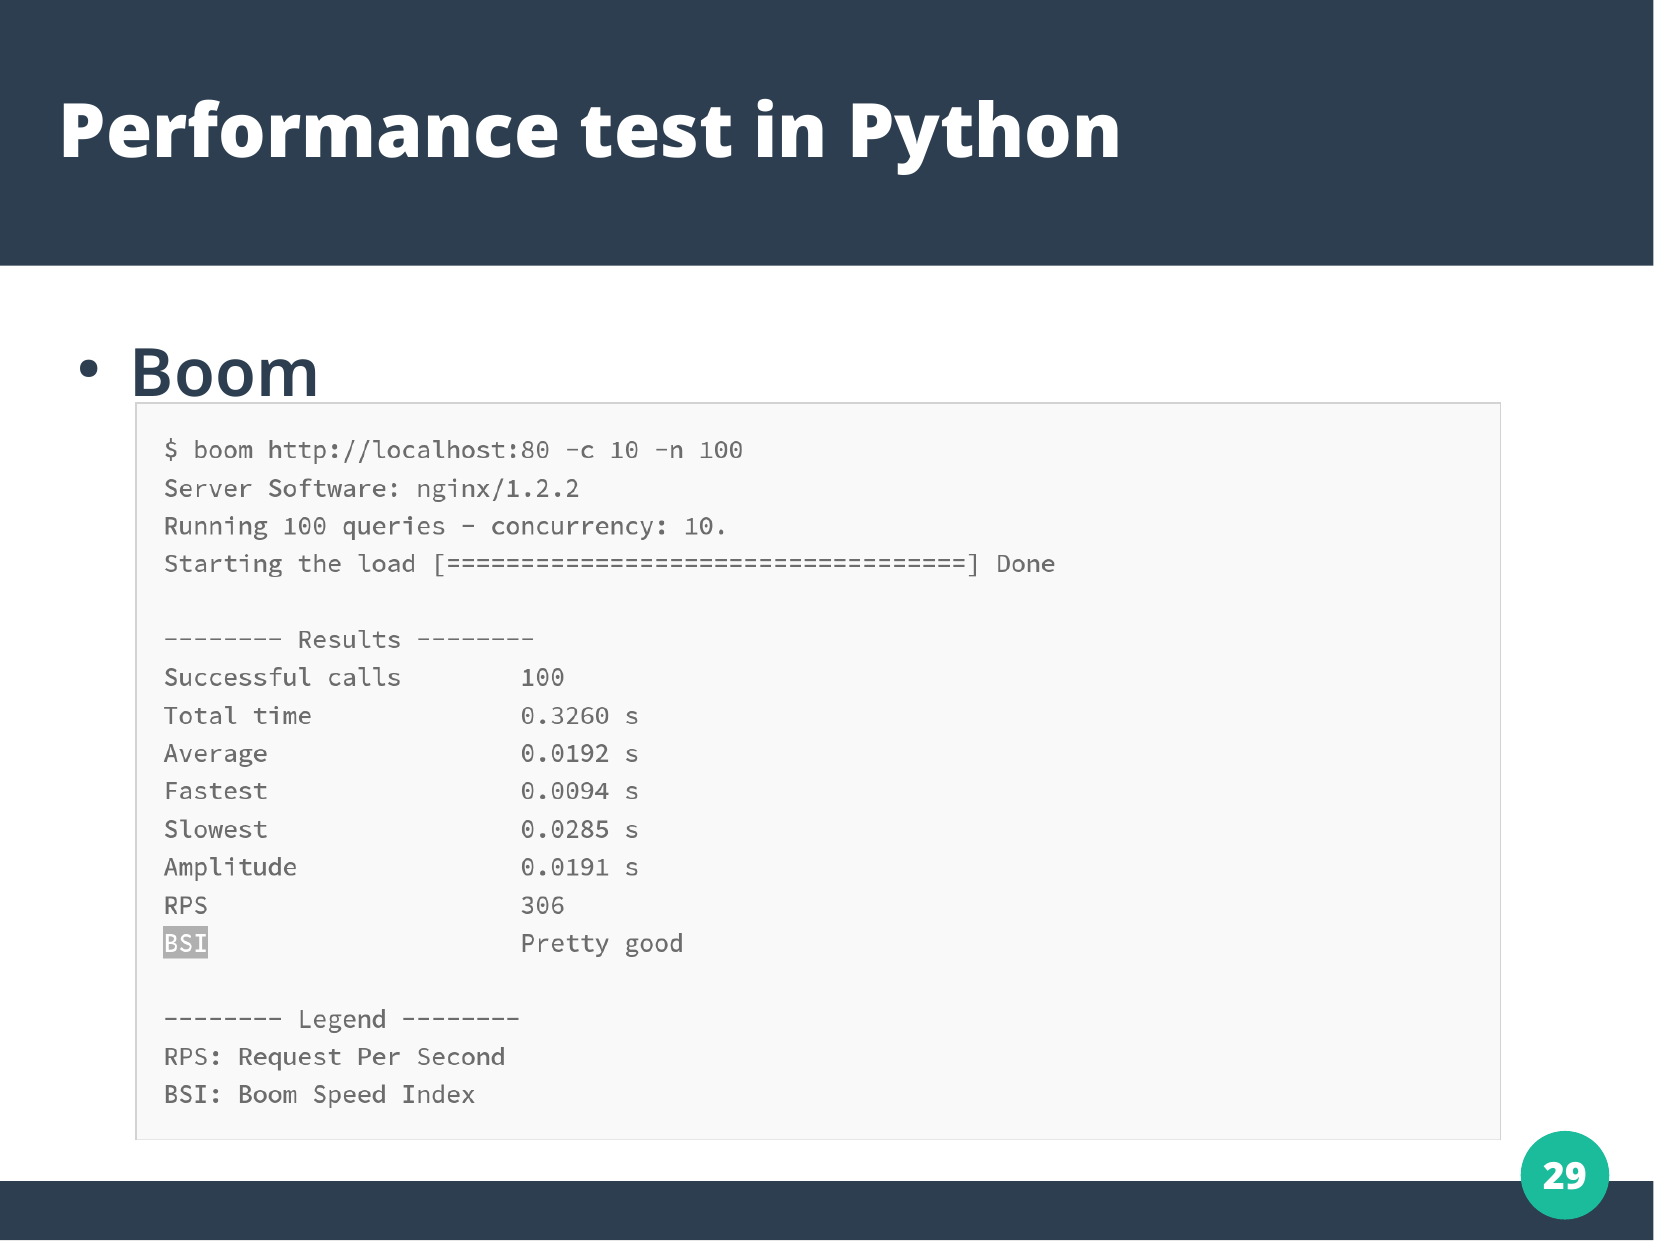

# Performance test in Python
Boom
29